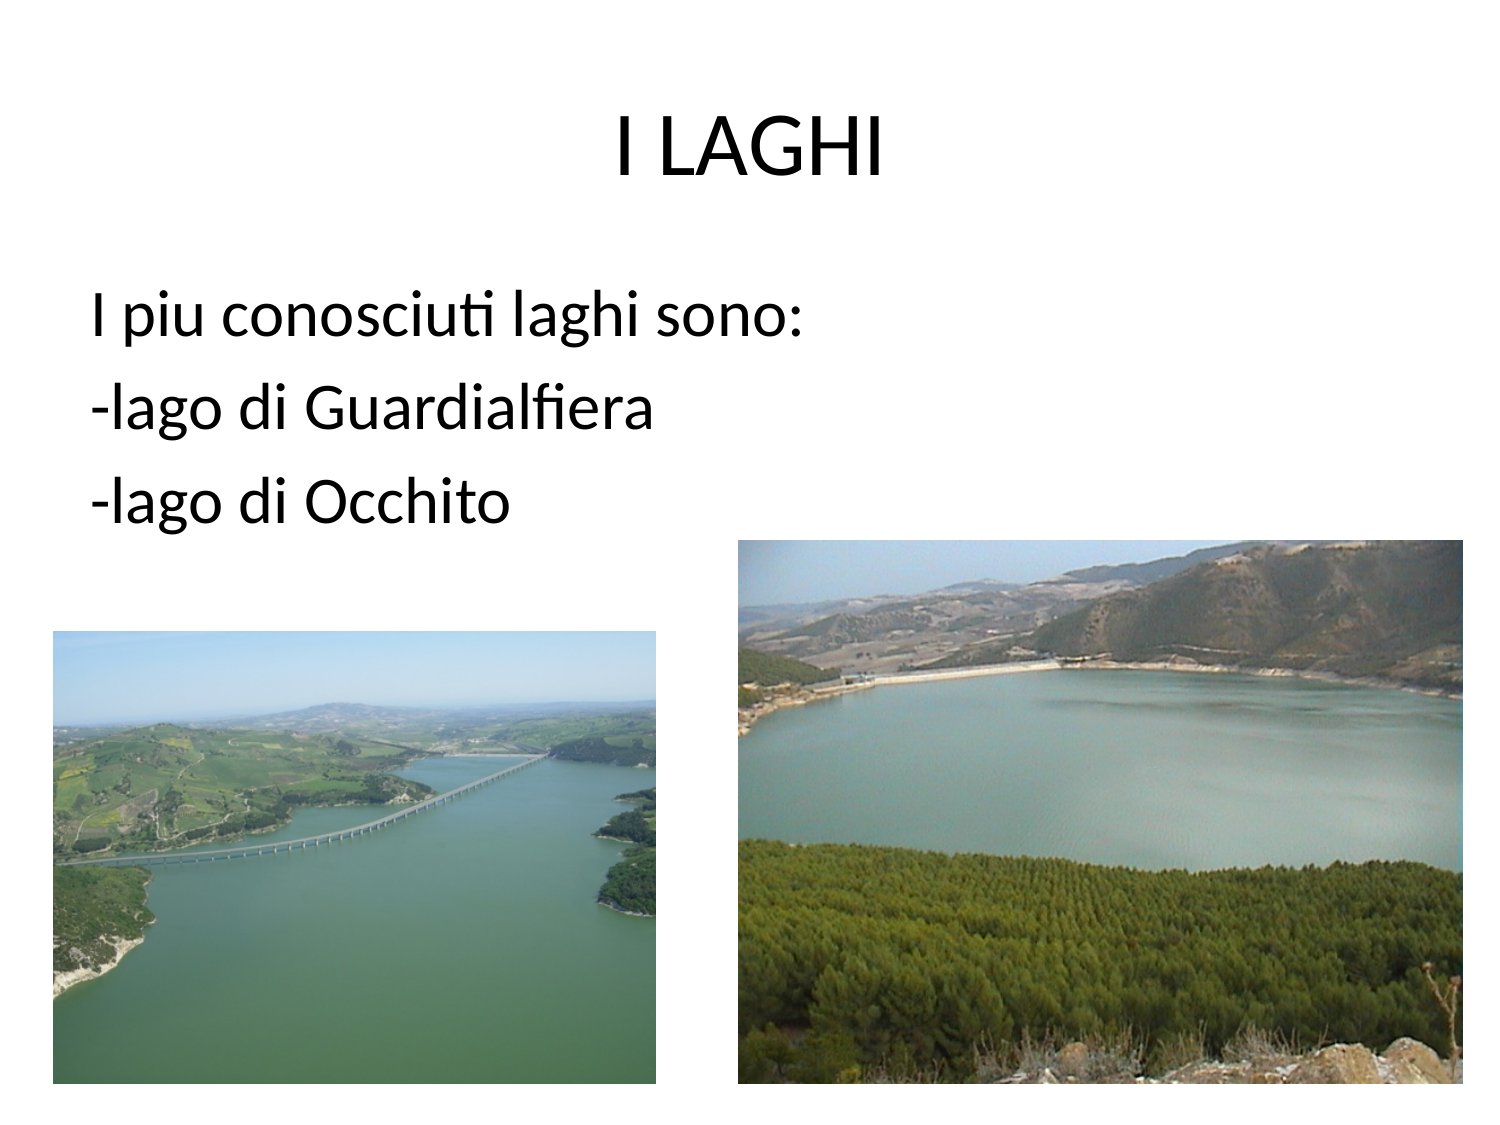

# I LAGHI
I piu conosciuti laghi sono:
-lago di Guardialfiera
-lago di Occhito